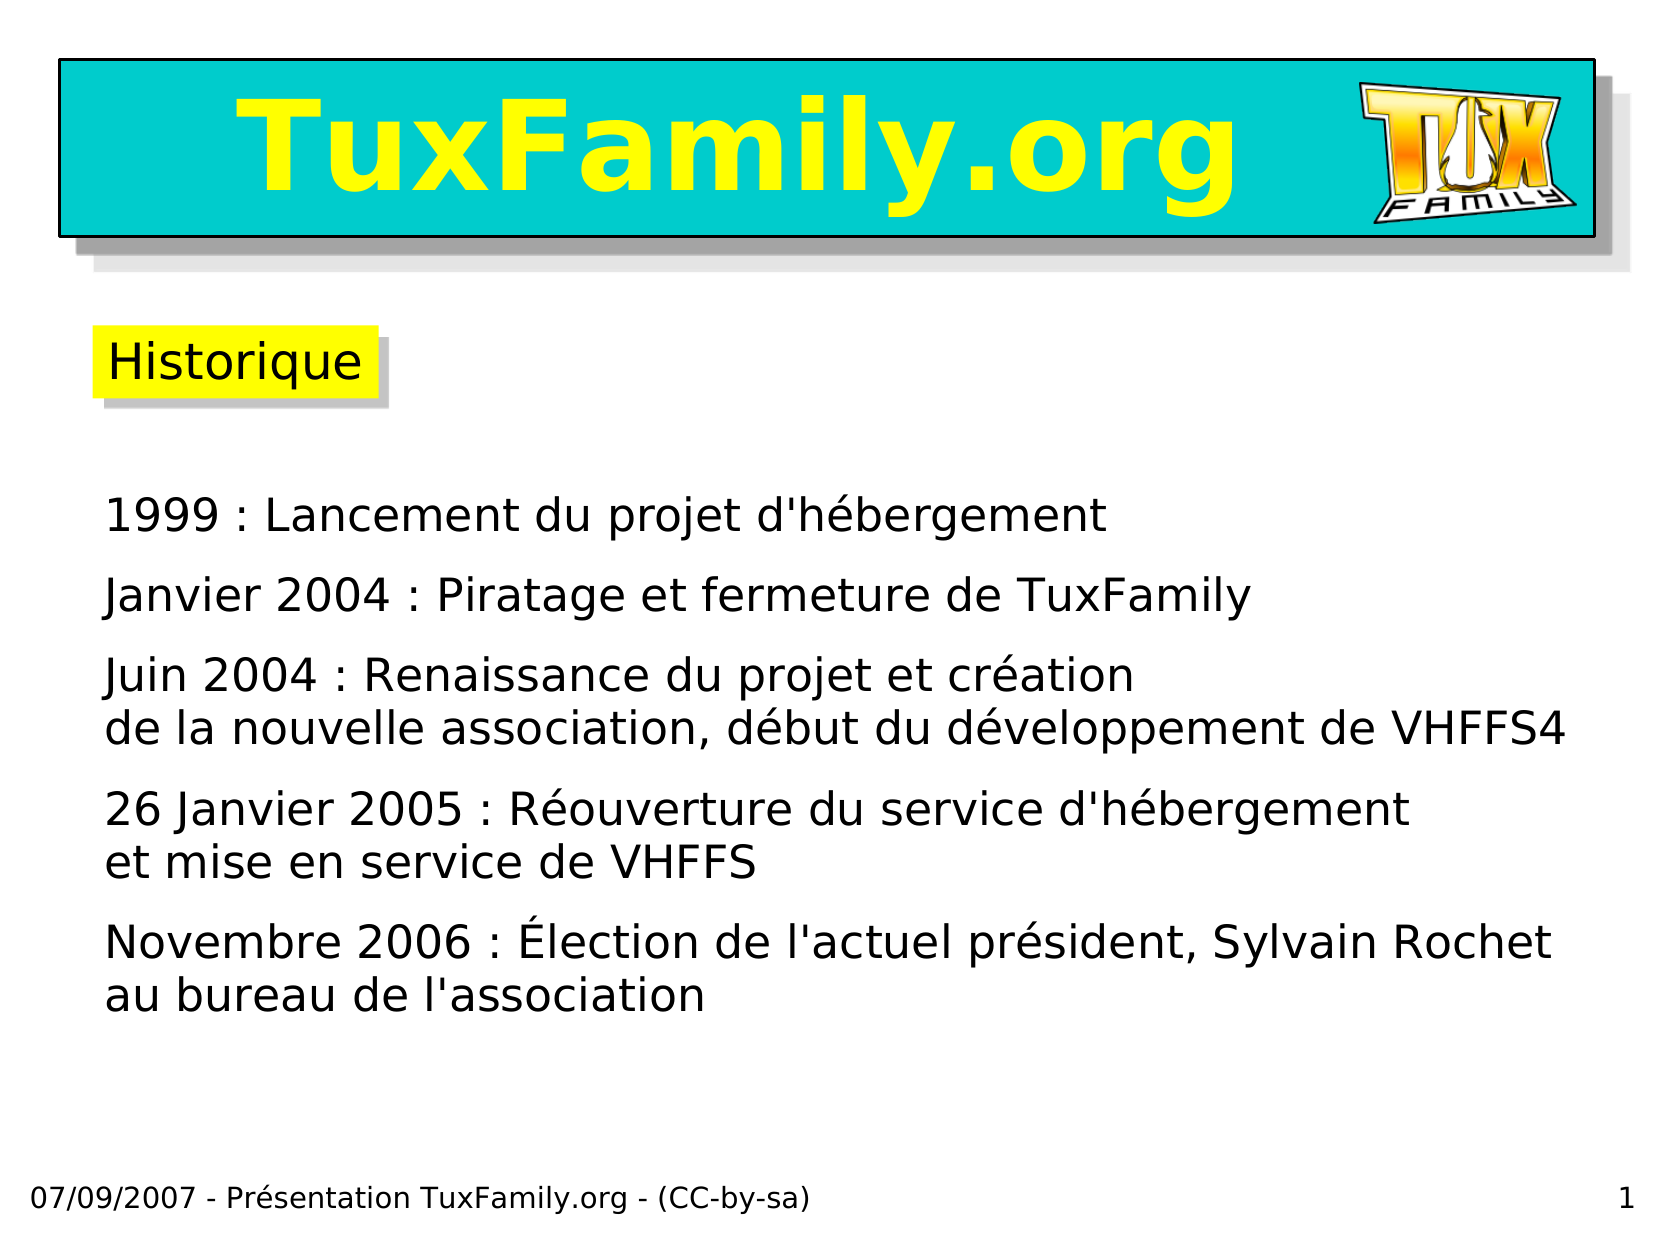

Historique
1999 : Lancement du projet d'hébergement
Janvier 2004 : Piratage et fermeture de TuxFamily
Juin 2004 : Renaissance du projet et création
de la nouvelle association, début du développement de VHFFS4
26 Janvier 2005 : Réouverture du service d'hébergement
et mise en service de VHFFS
Novembre 2006 : Élection de l'actuel président, Sylvain Rochet
au bureau de l'association
1